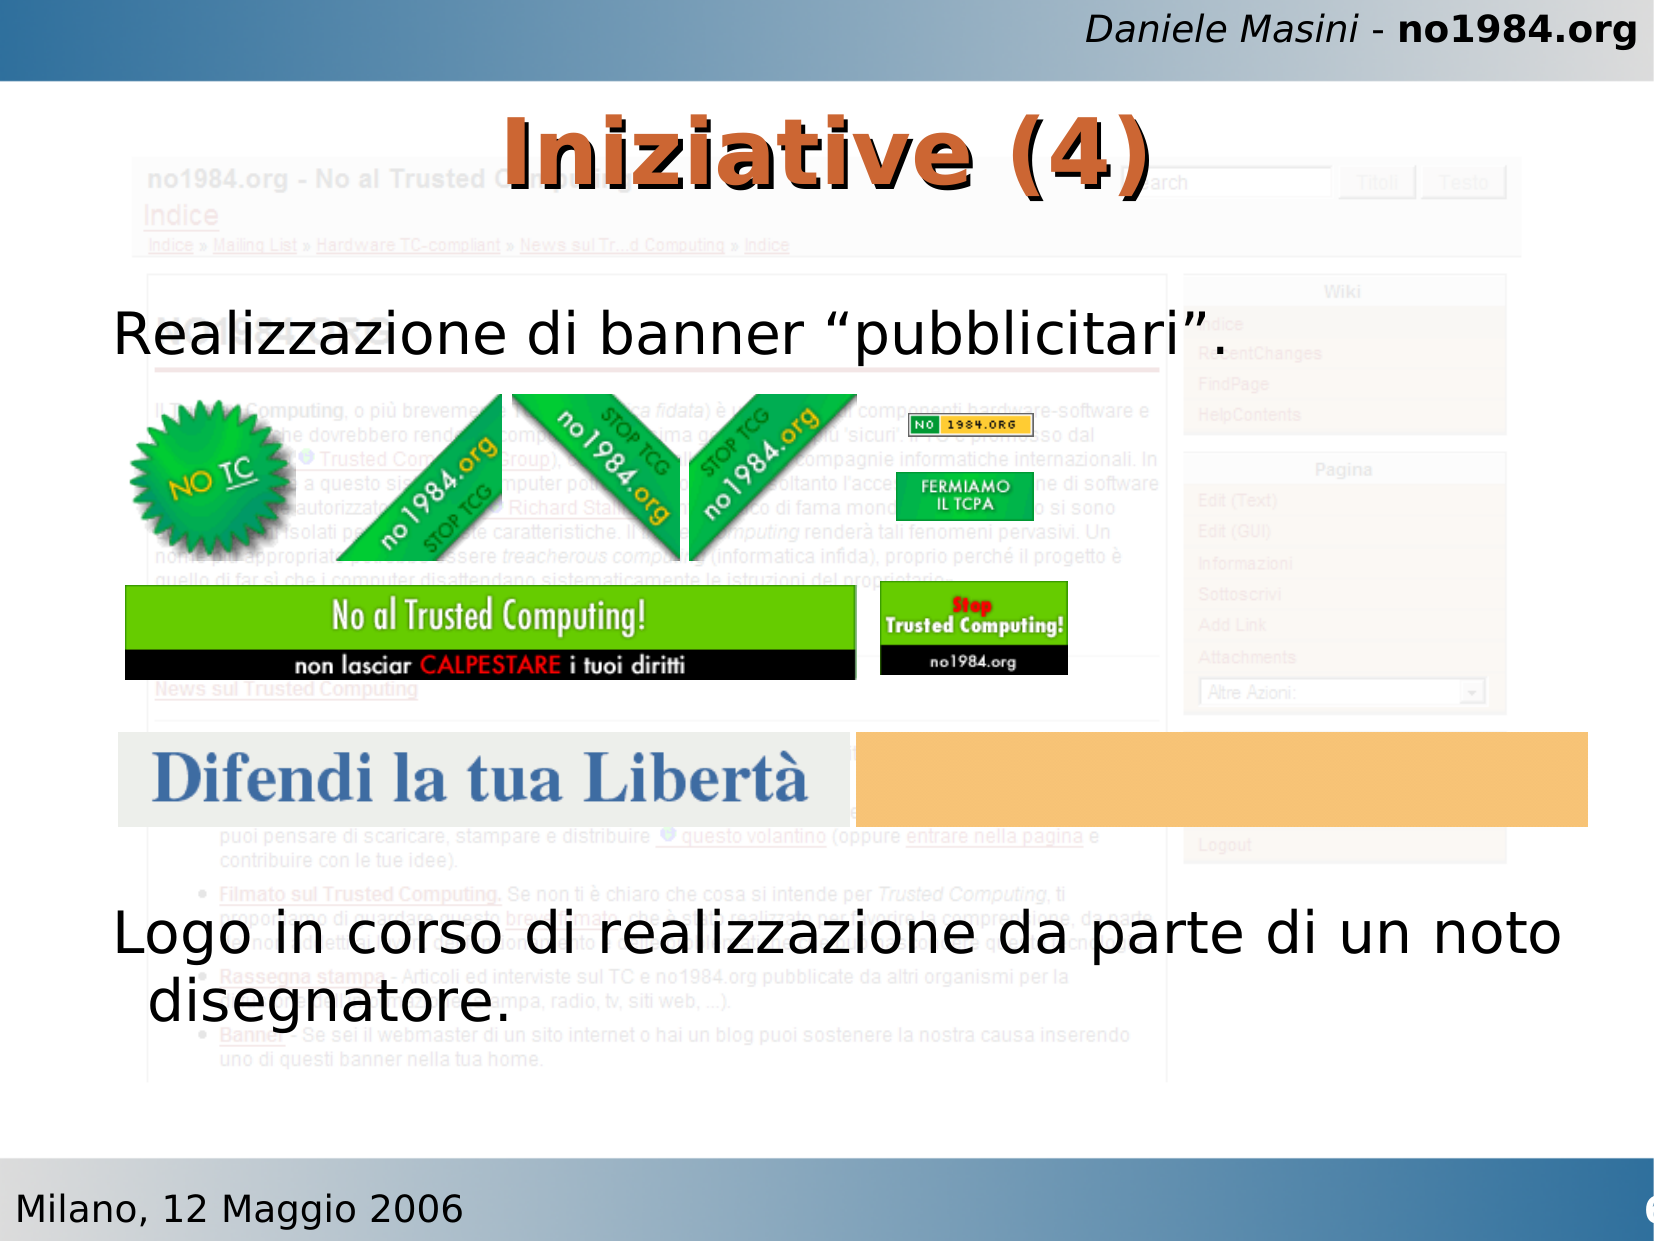

Daniele Masini - no1984.org
# Iniziative (4)
Realizzazione di banner “pubblicitari”.
Logo in corso di realizzazione da parte di un noto disegnatore.
Milano, 12 Maggio 2006